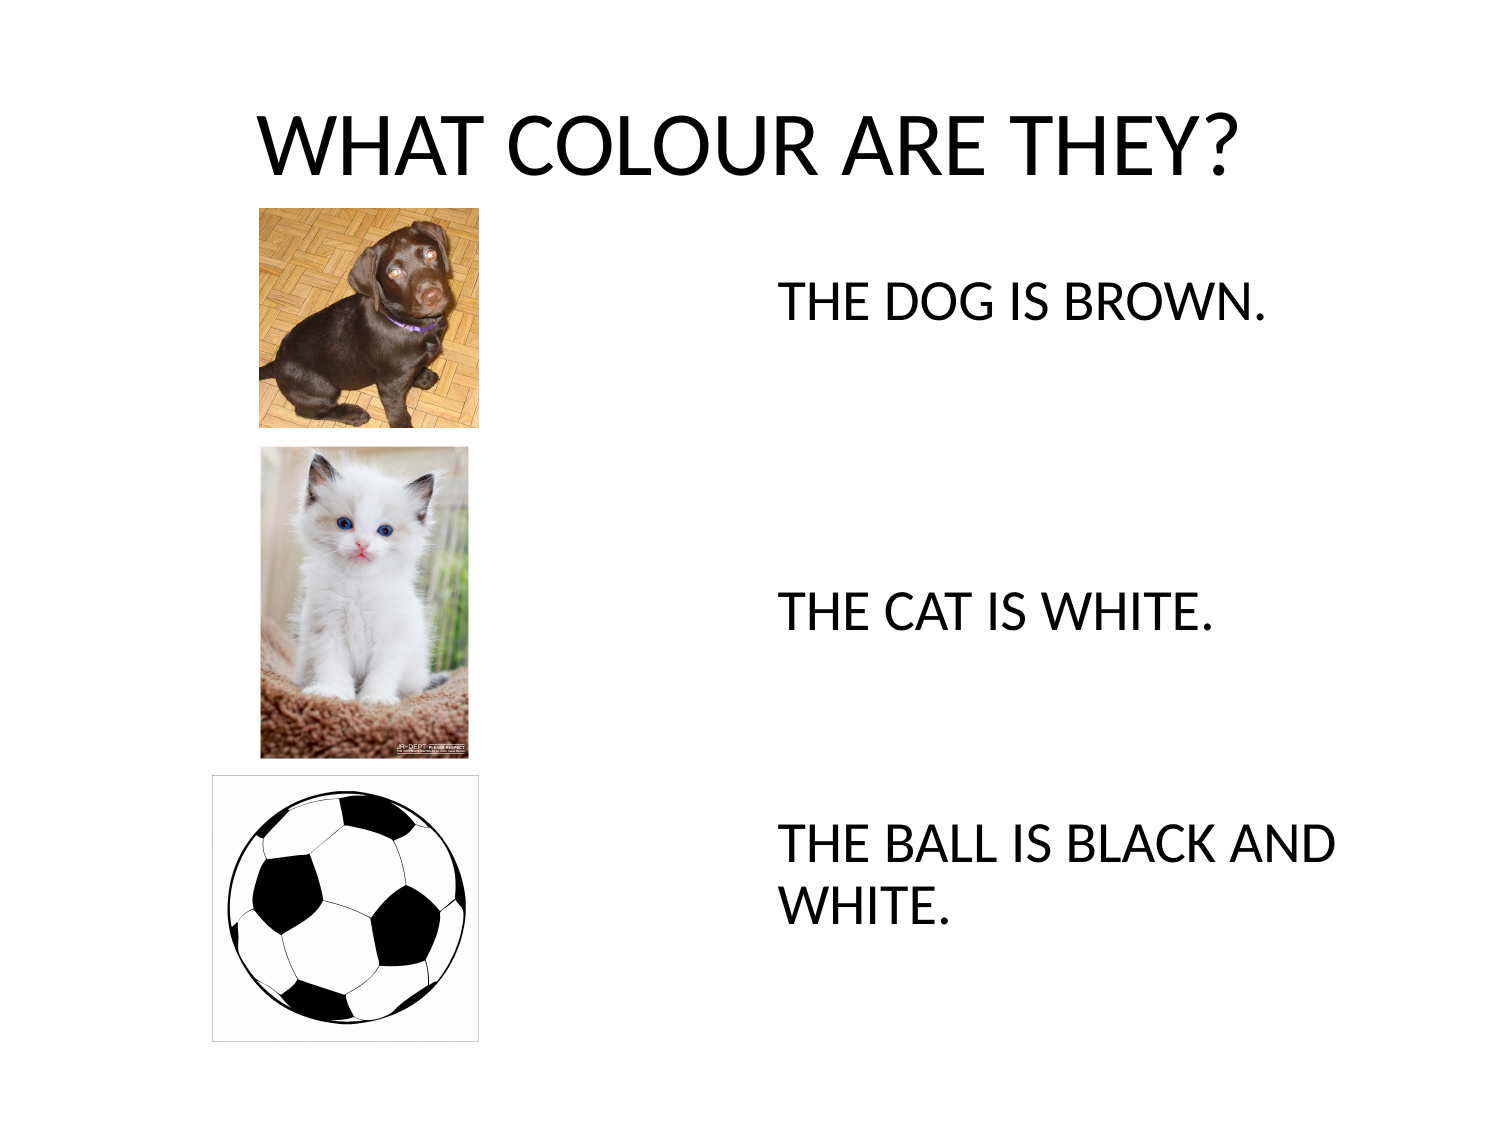

# WHAT COLOUR ARE THEY?
THE DOG IS BROWN.
THE CAT IS WHITE.
THE BALL IS BLACK AND WHITE.